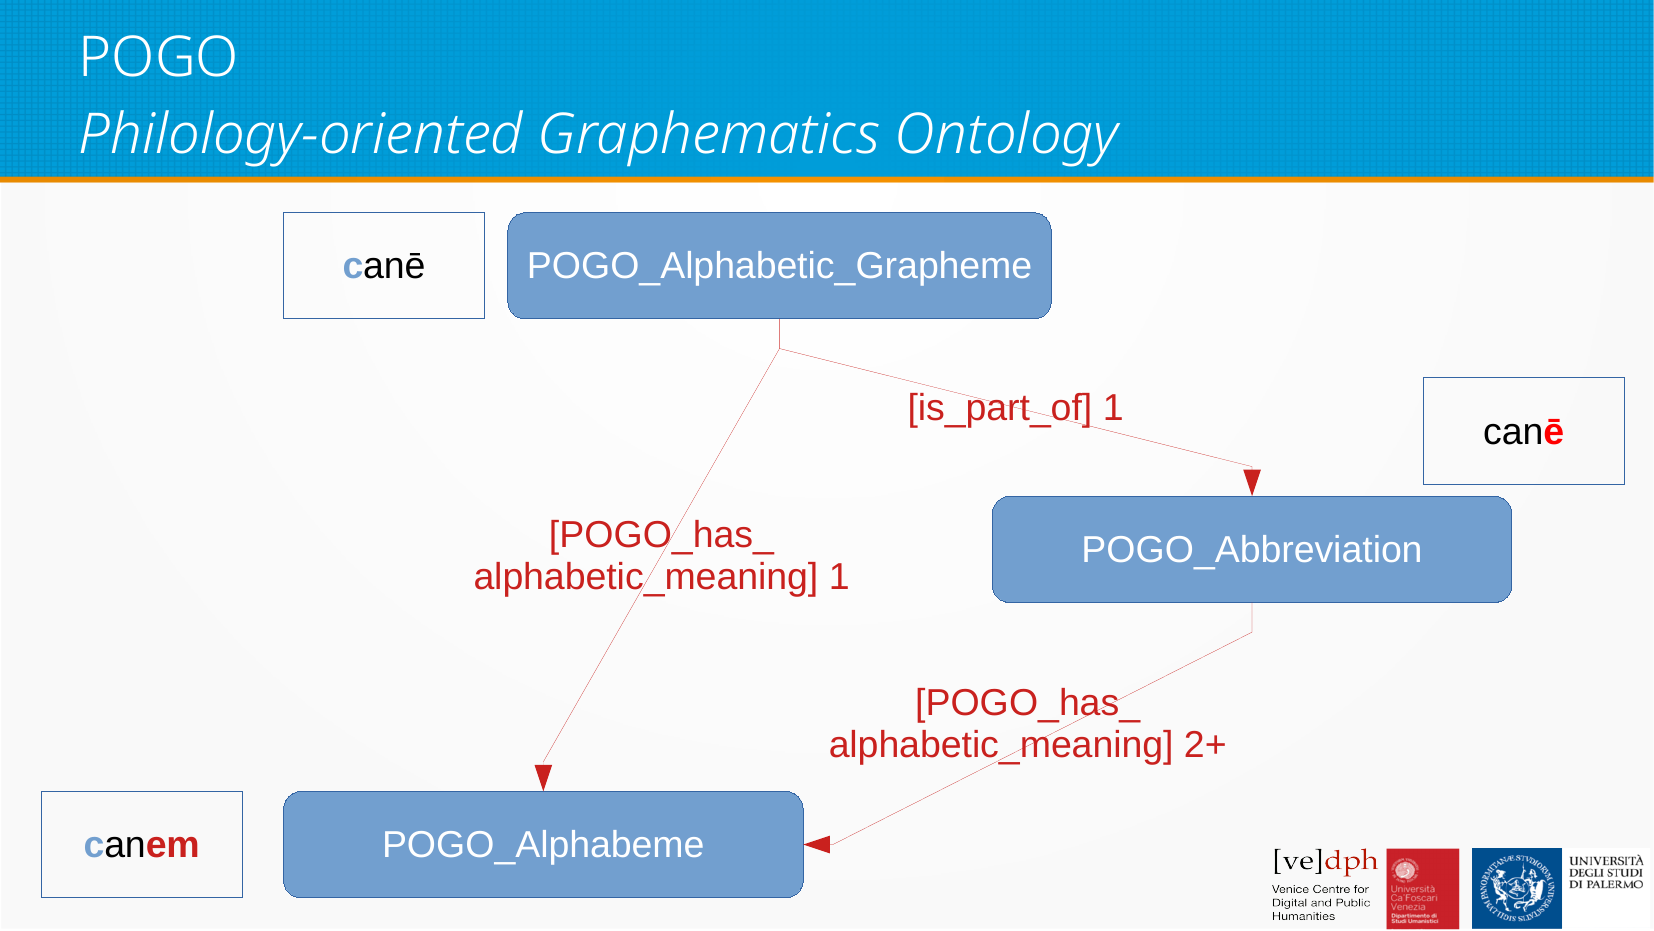

# POGO Philology-oriented Graphematics Ontology
canē
POGO_Alphabetic_Grapheme
canē
POGO_Abbreviation
canem
POGO_Alphabeme